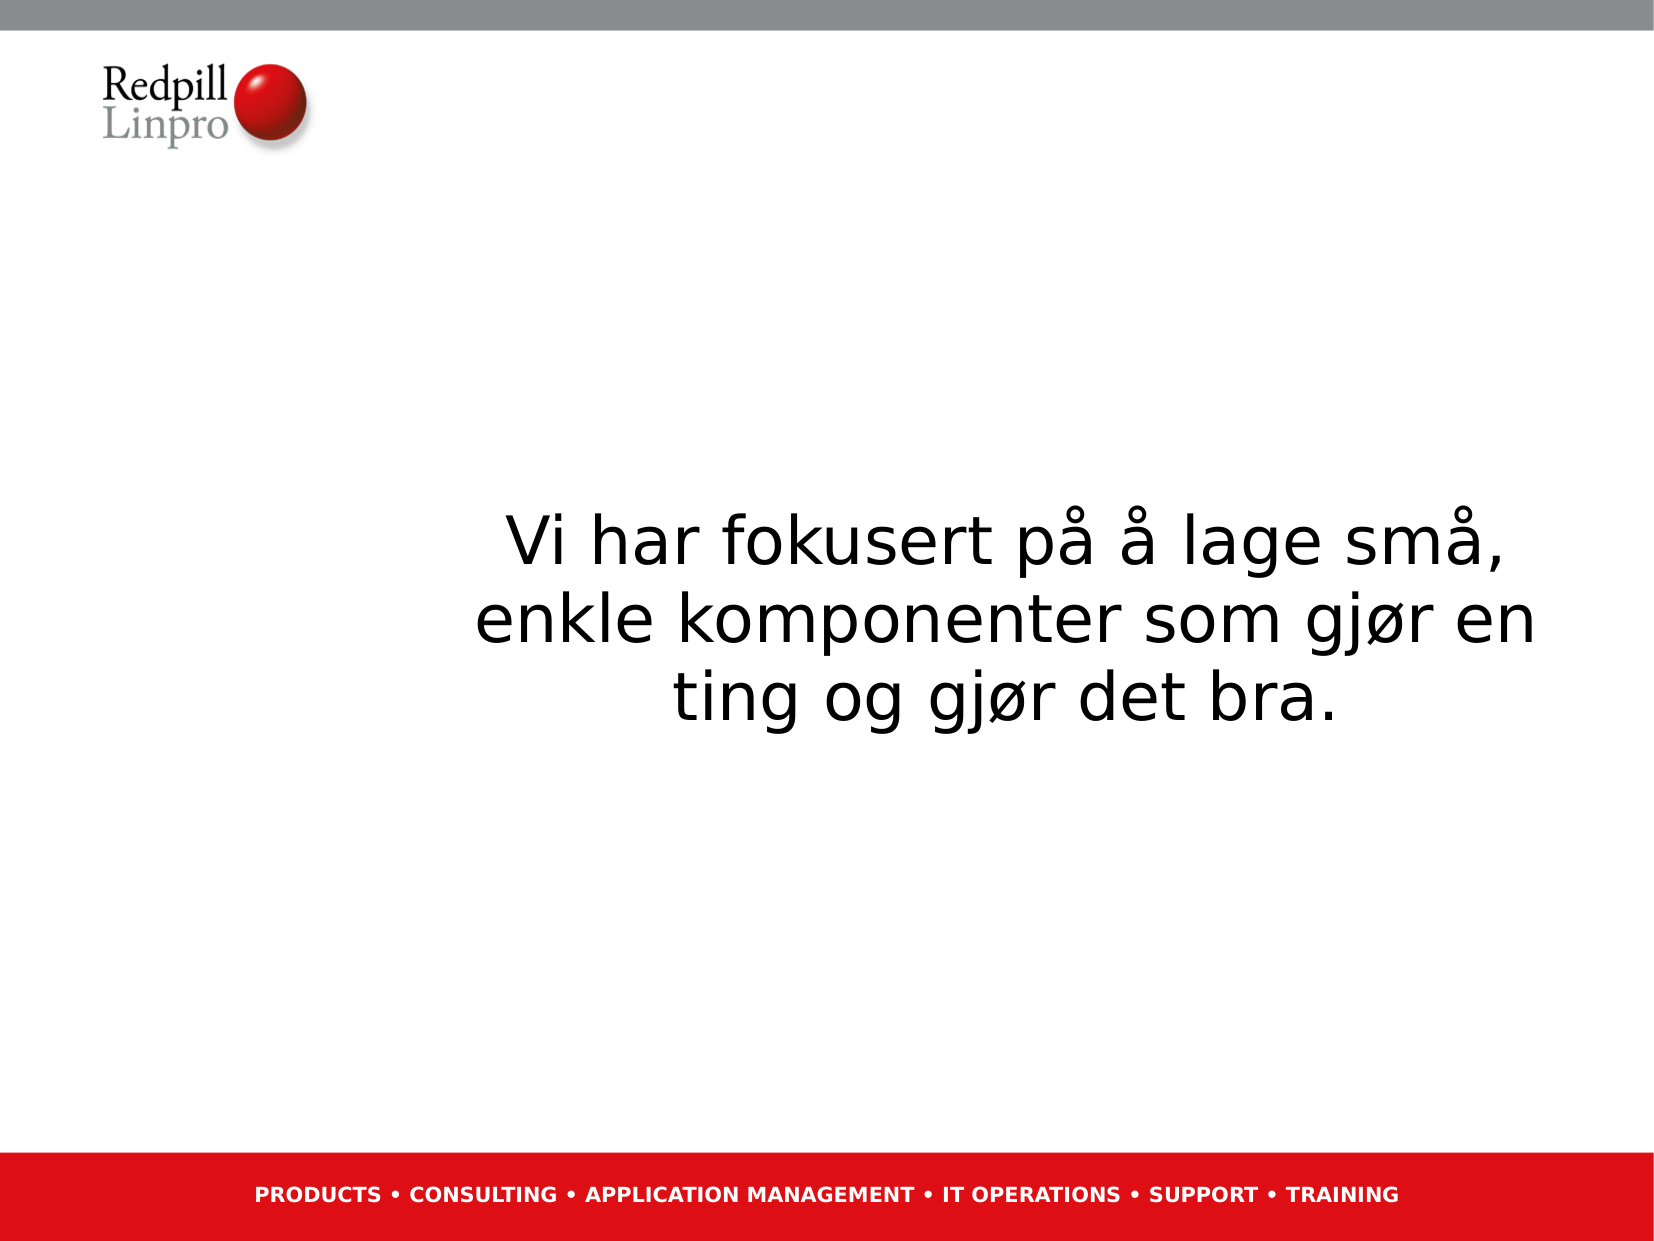

# Vi har fokusert på å lage små, enkle komponenter som gjør en ting og gjør det bra.